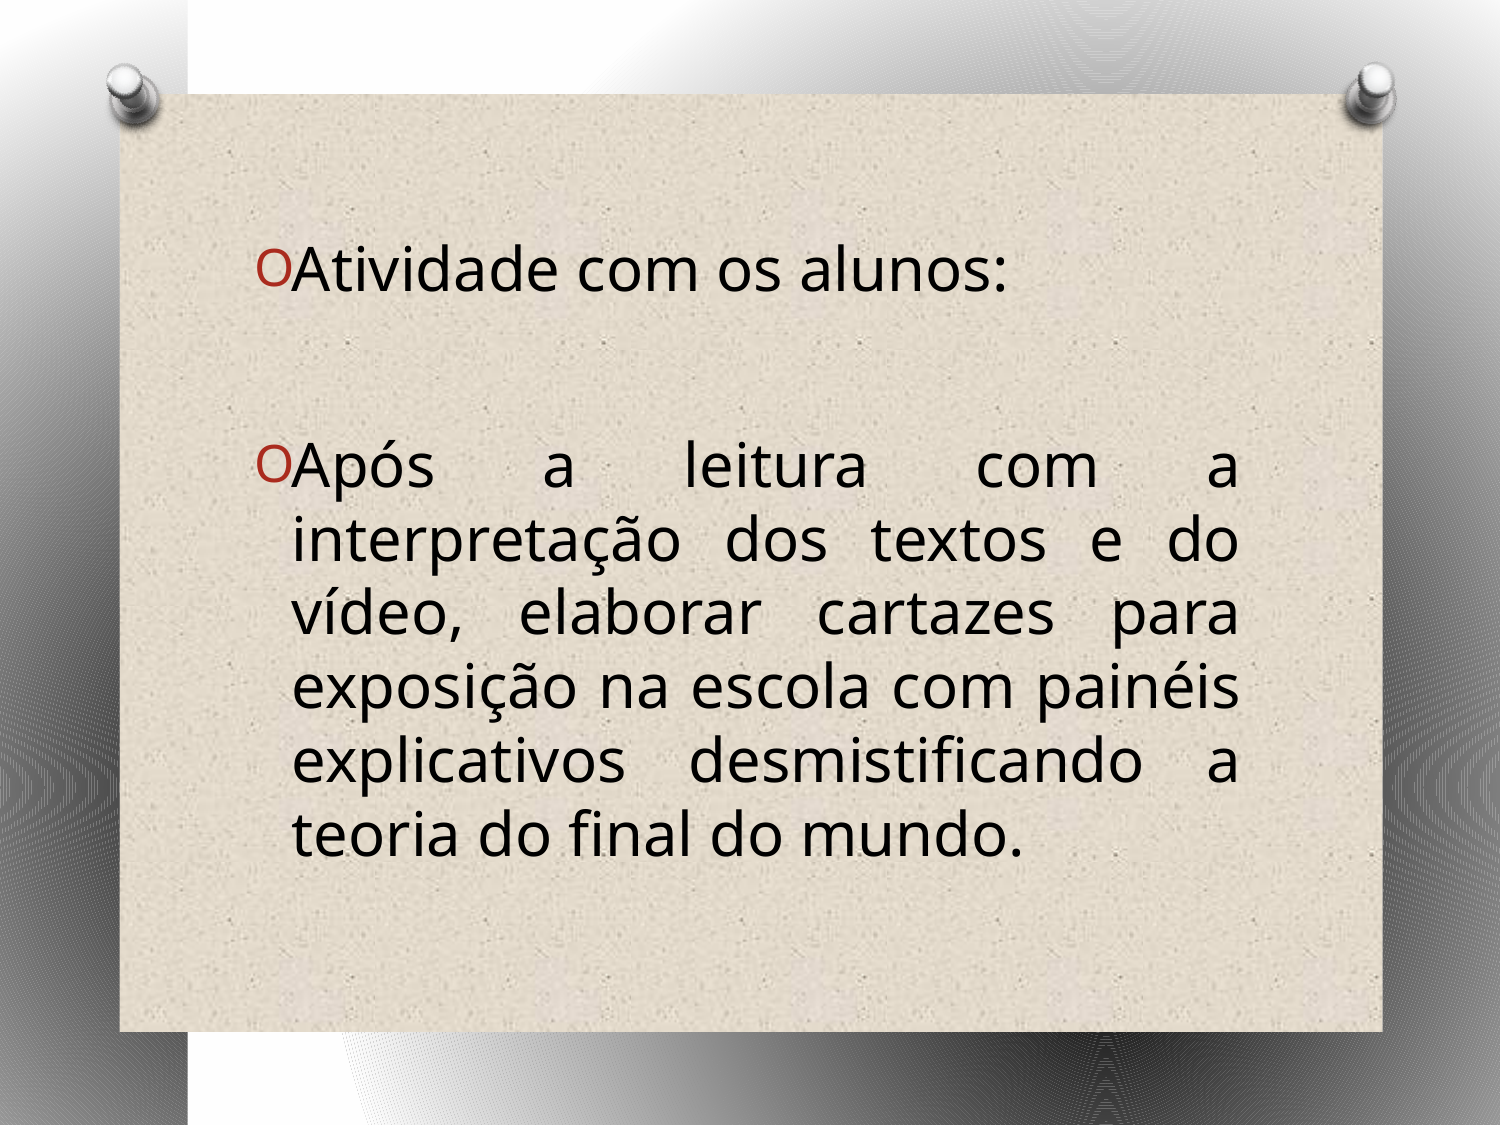

# Atividade com os alunos:
Após a leitura com a interpretação dos textos e do vídeo, elaborar cartazes para exposição na escola com painéis explicativos desmistificando a teoria do final do mundo.